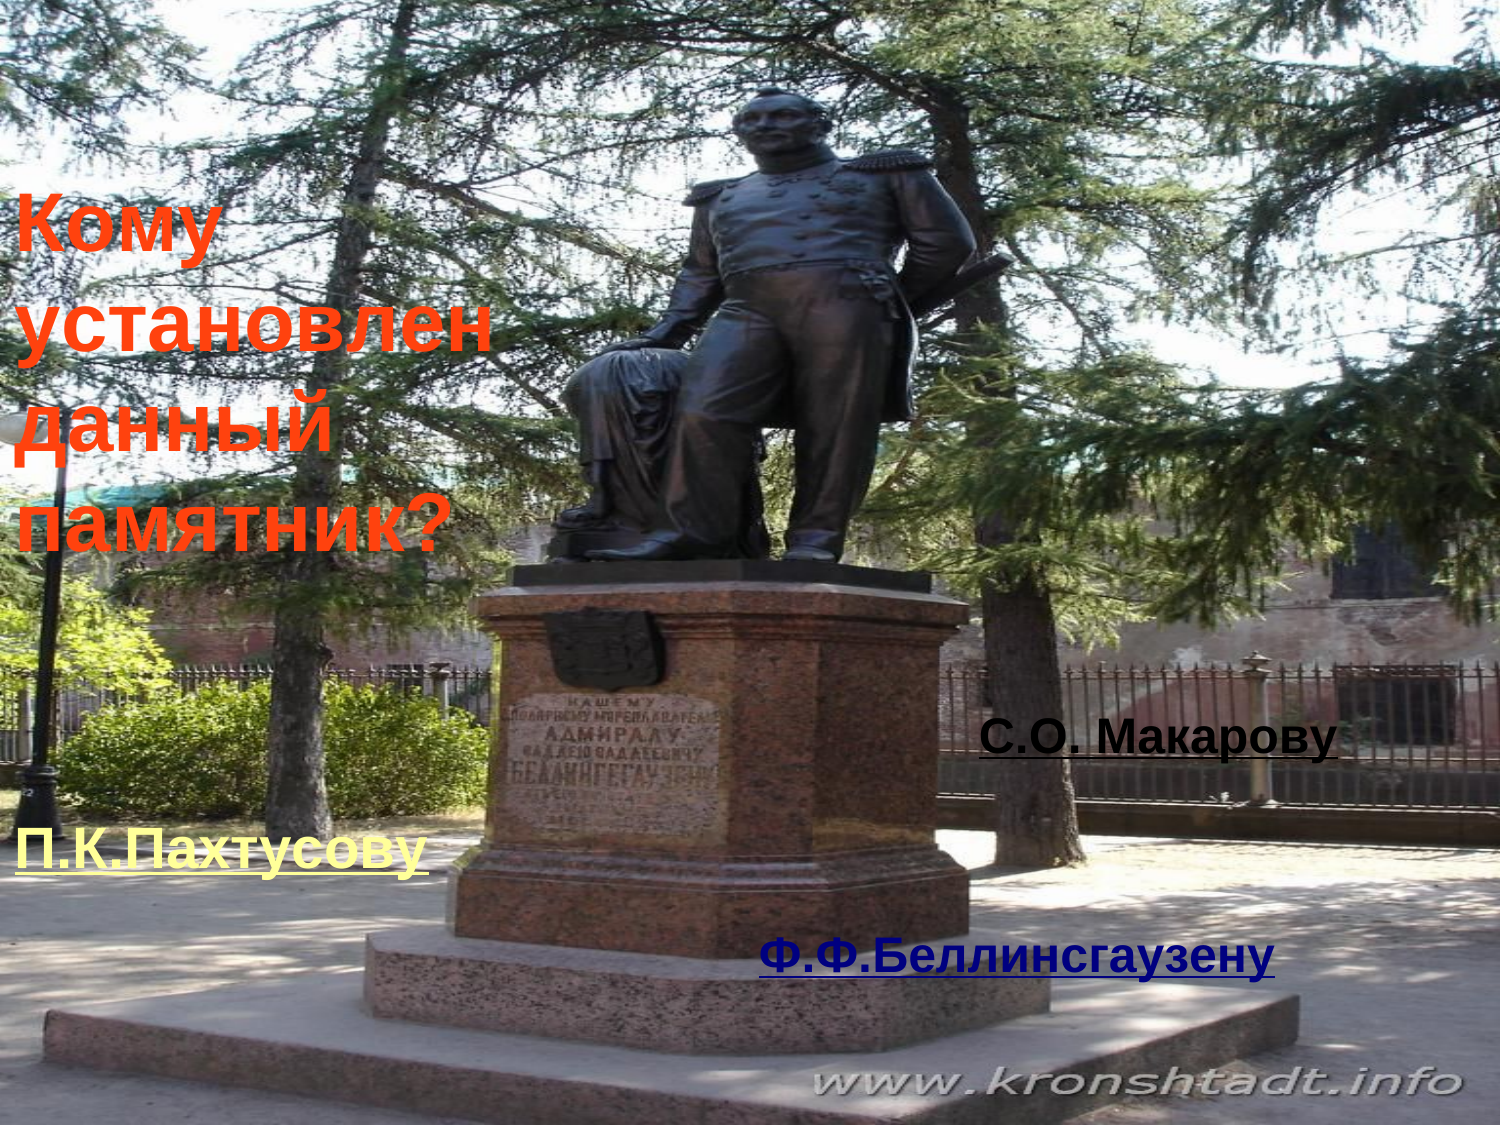

Кому установлен данный памятник?
С.О. Макарову
П.К.Пахтусову
Ф.Ф.Беллинсгаузену